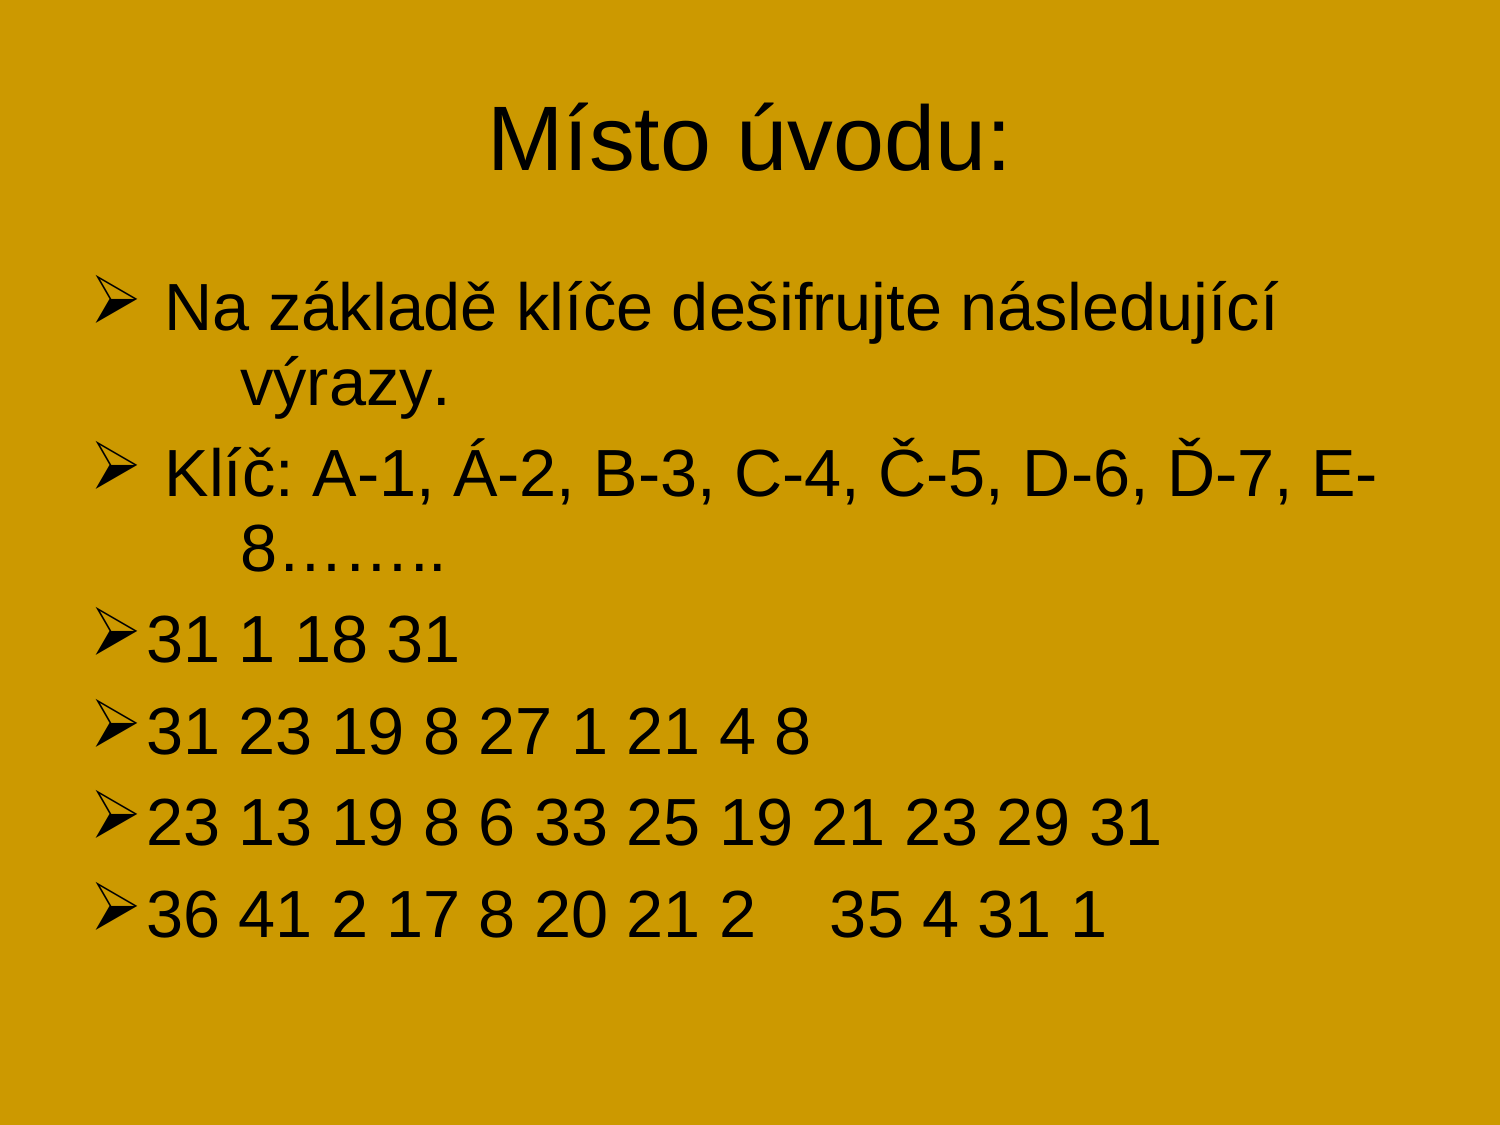

# Místo úvodu:
 Na základě klíče dešifrujte následující 	výrazy.
 Klíč: A-1, Á-2, B-3, C-4, Č-5, D-6, Ď-7, E-	8……..
31 1 18 31
31 23 19 8 27 1 21 4 8
23 13 19 8 6 33 25 19 21 23 29 31
36 41 2 17 8 20 21 2 35 4 31 1